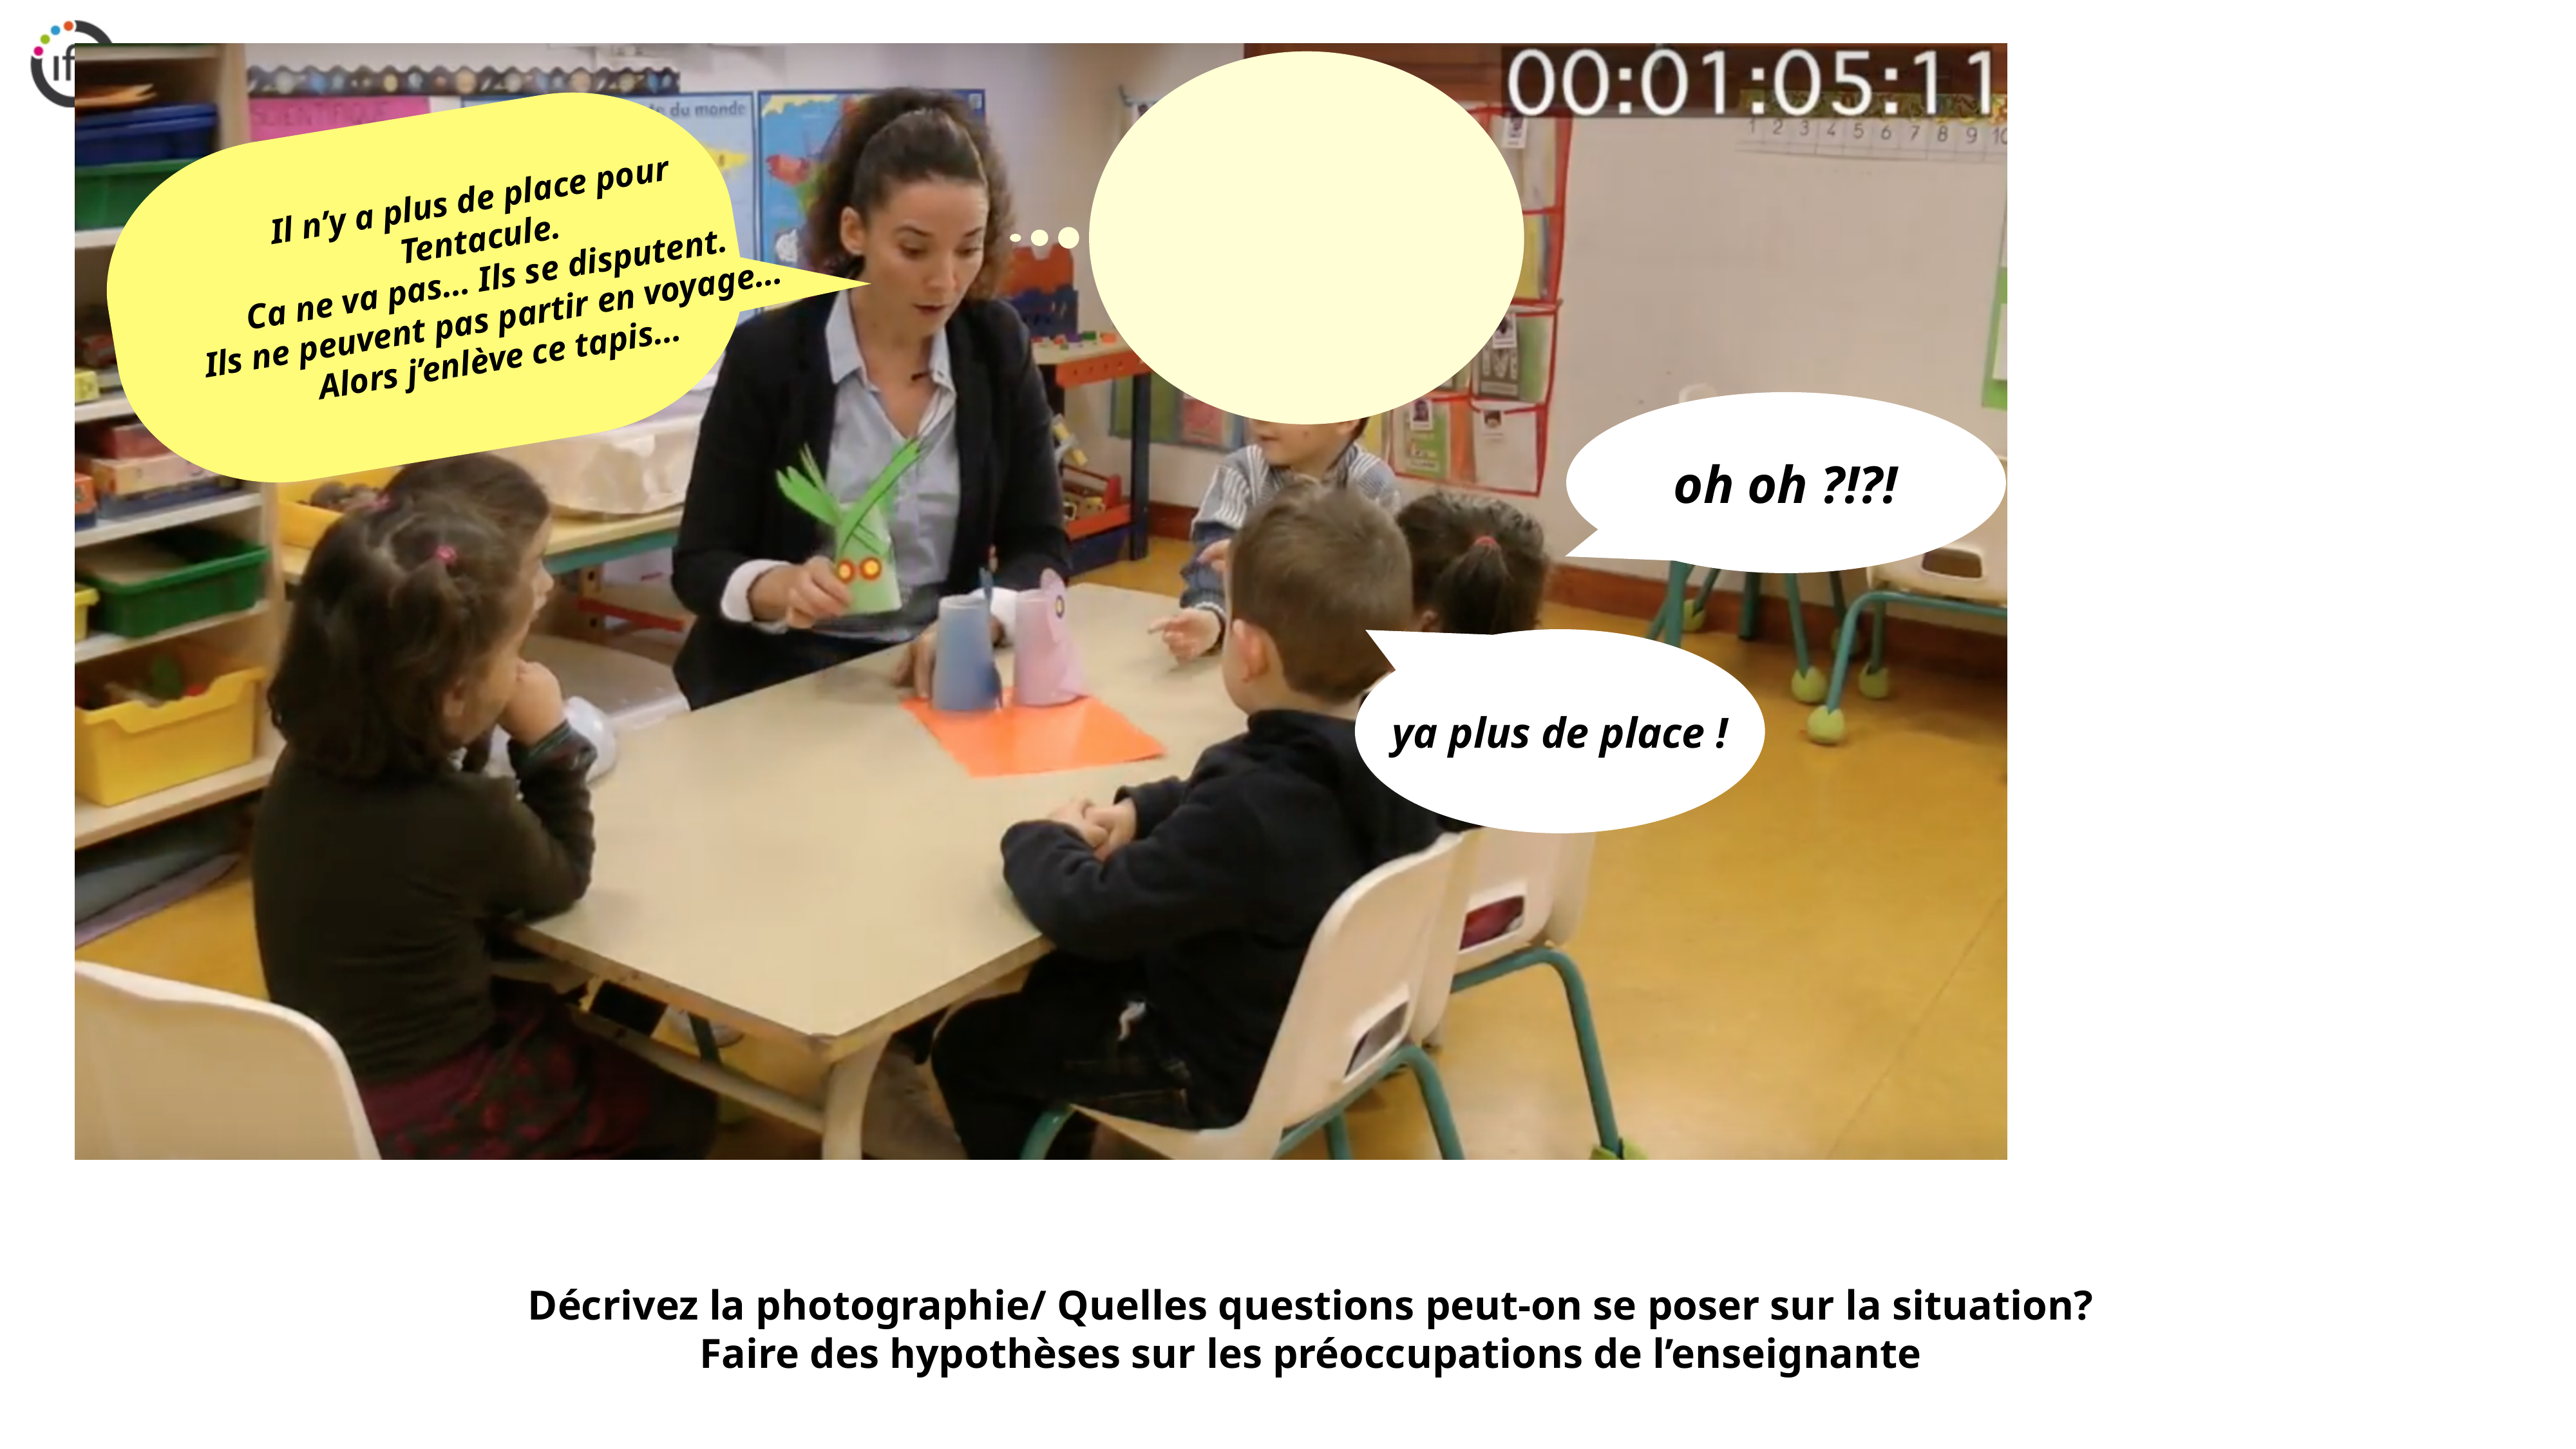

Il n’y a plus de place pour
Tentacule.
 Ca ne va pas… Ils se disputent.
Ils ne peuvent pas partir en voyage…
Alors j’enlève ce tapis…
oh oh ?!?!
ya plus de place !
Décrivez la photographie/ Quelles questions peut-on se poser sur la situation?
Faire des hypothèses sur les préoccupations de l’enseignante